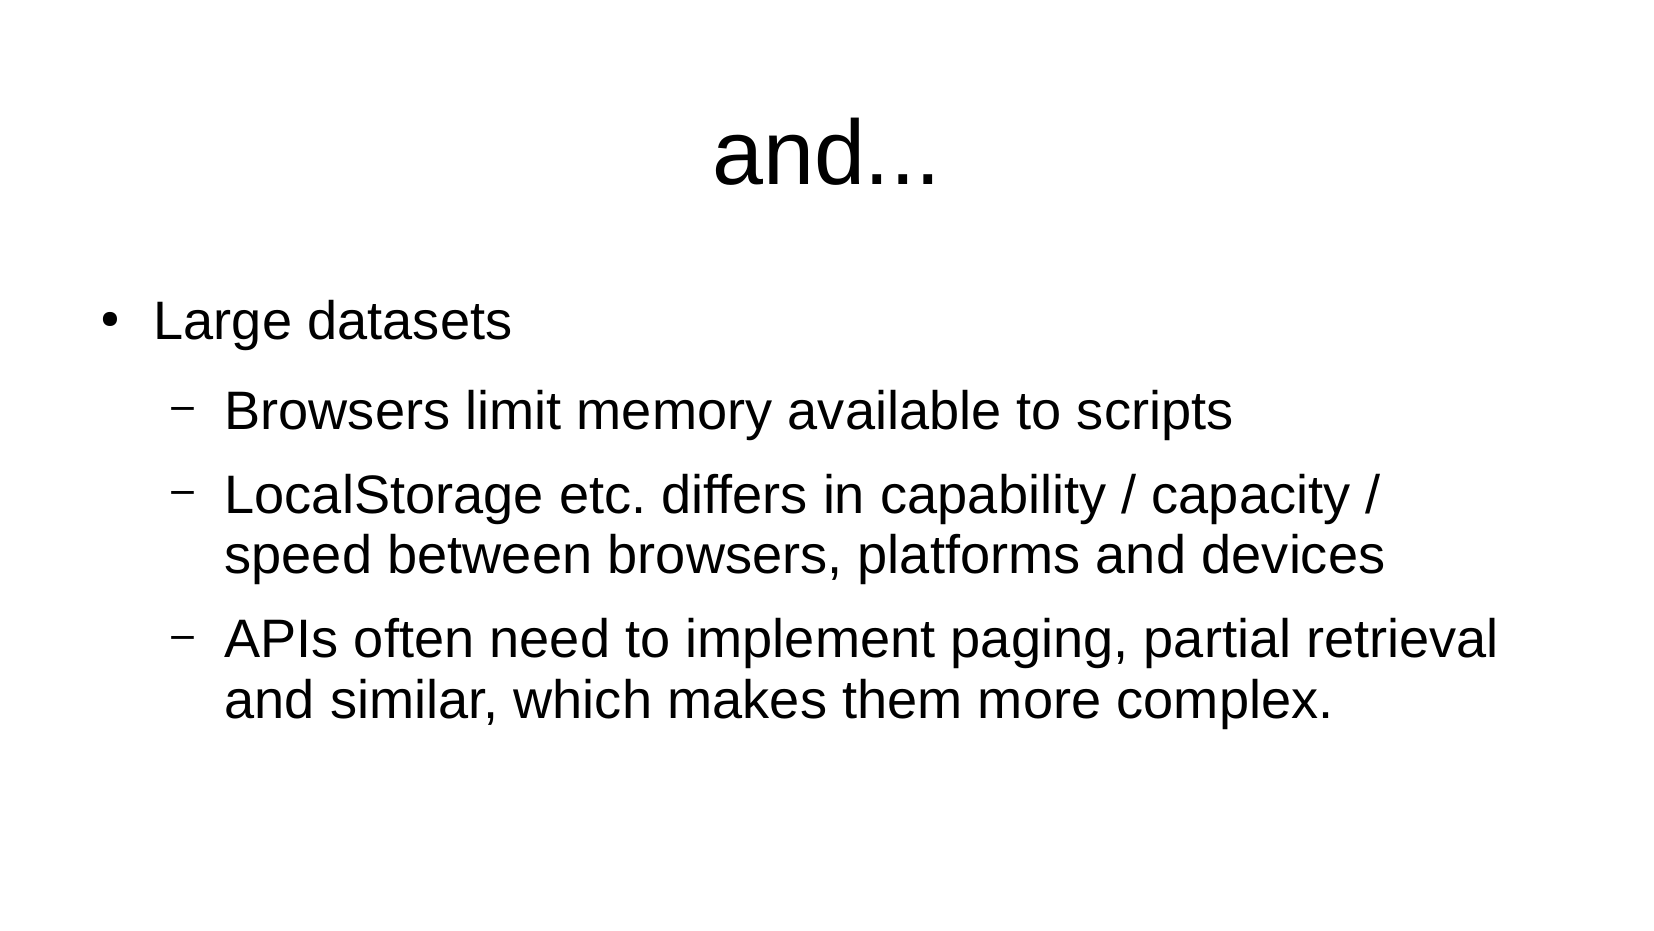

# and...
Large datasets
Browsers limit memory available to scripts
LocalStorage etc. differs in capability / capacity / speed between browsers, platforms and devices
APIs often need to implement paging, partial retrieval and similar, which makes them more complex.